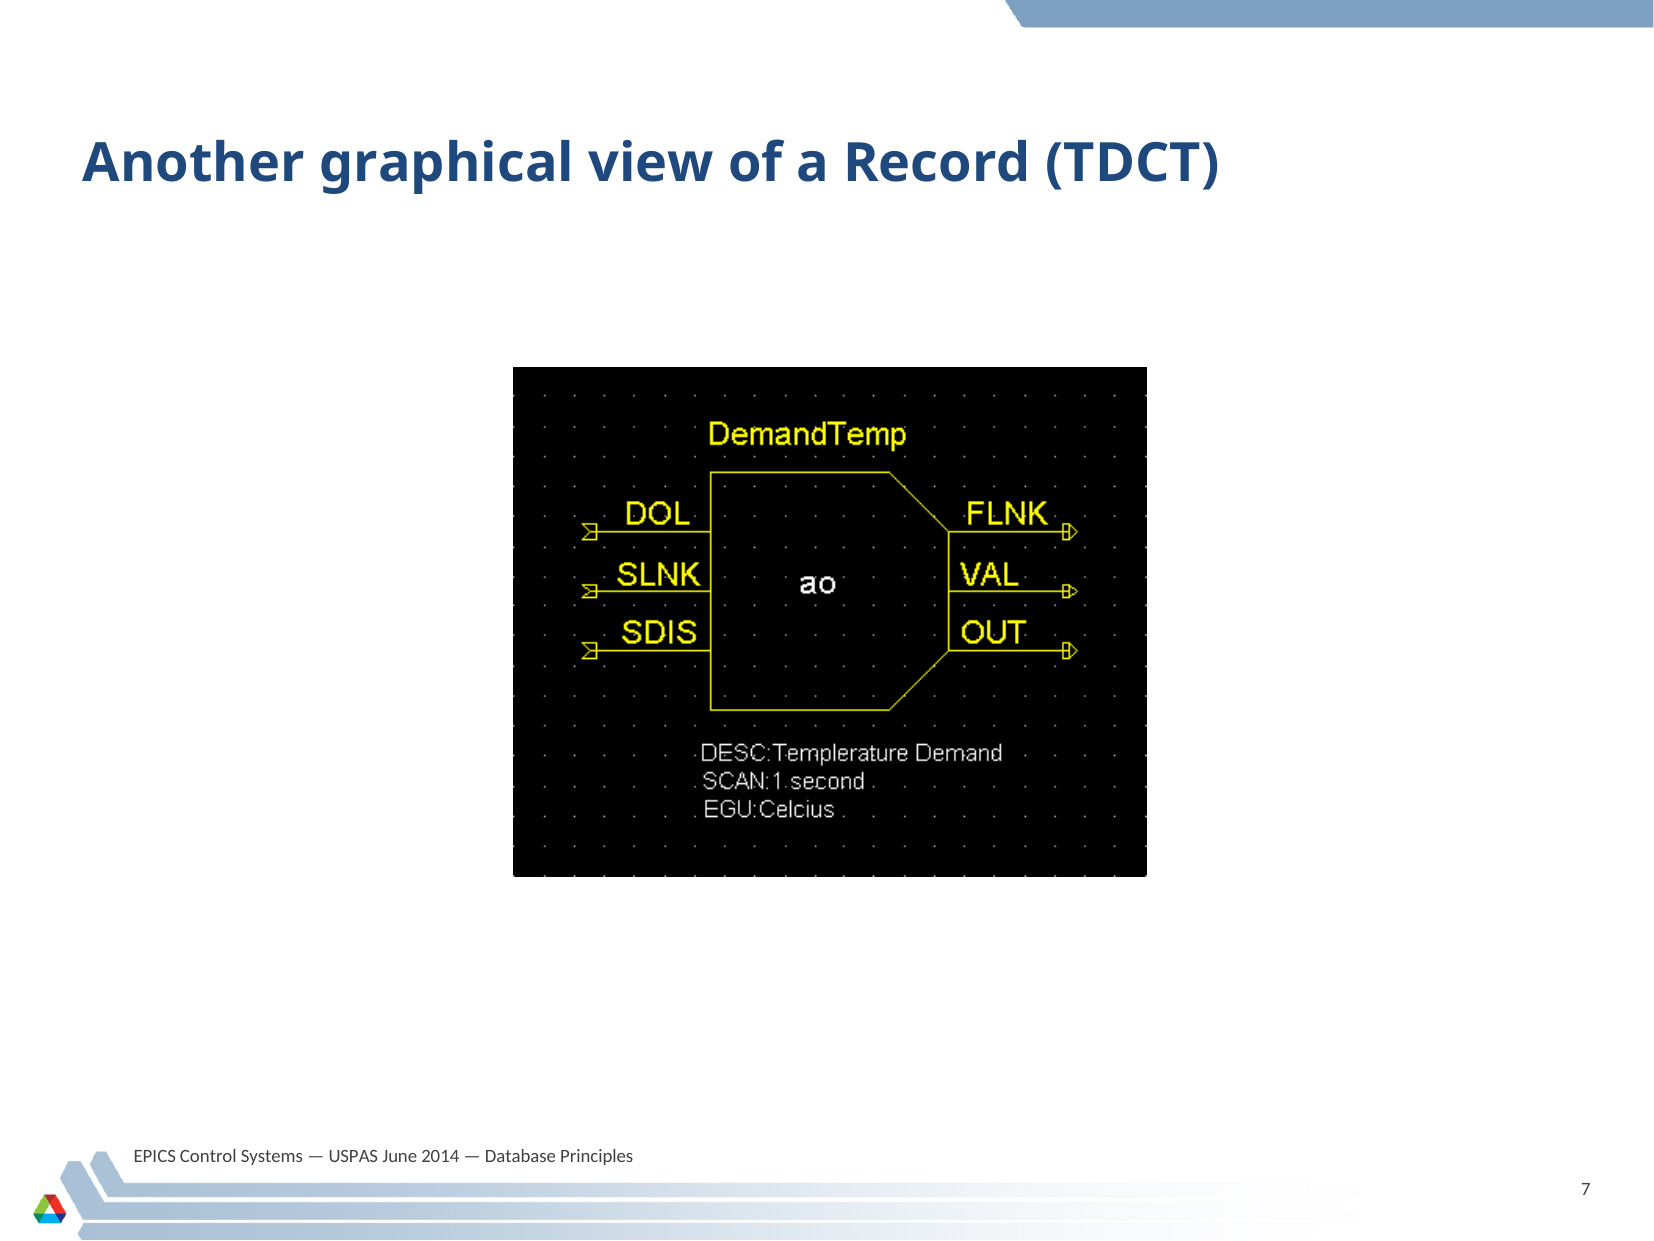

# Another graphical view of a Record (TDCT)
EPICS Control Systems — USPAS June 2014 — Database Principles
7